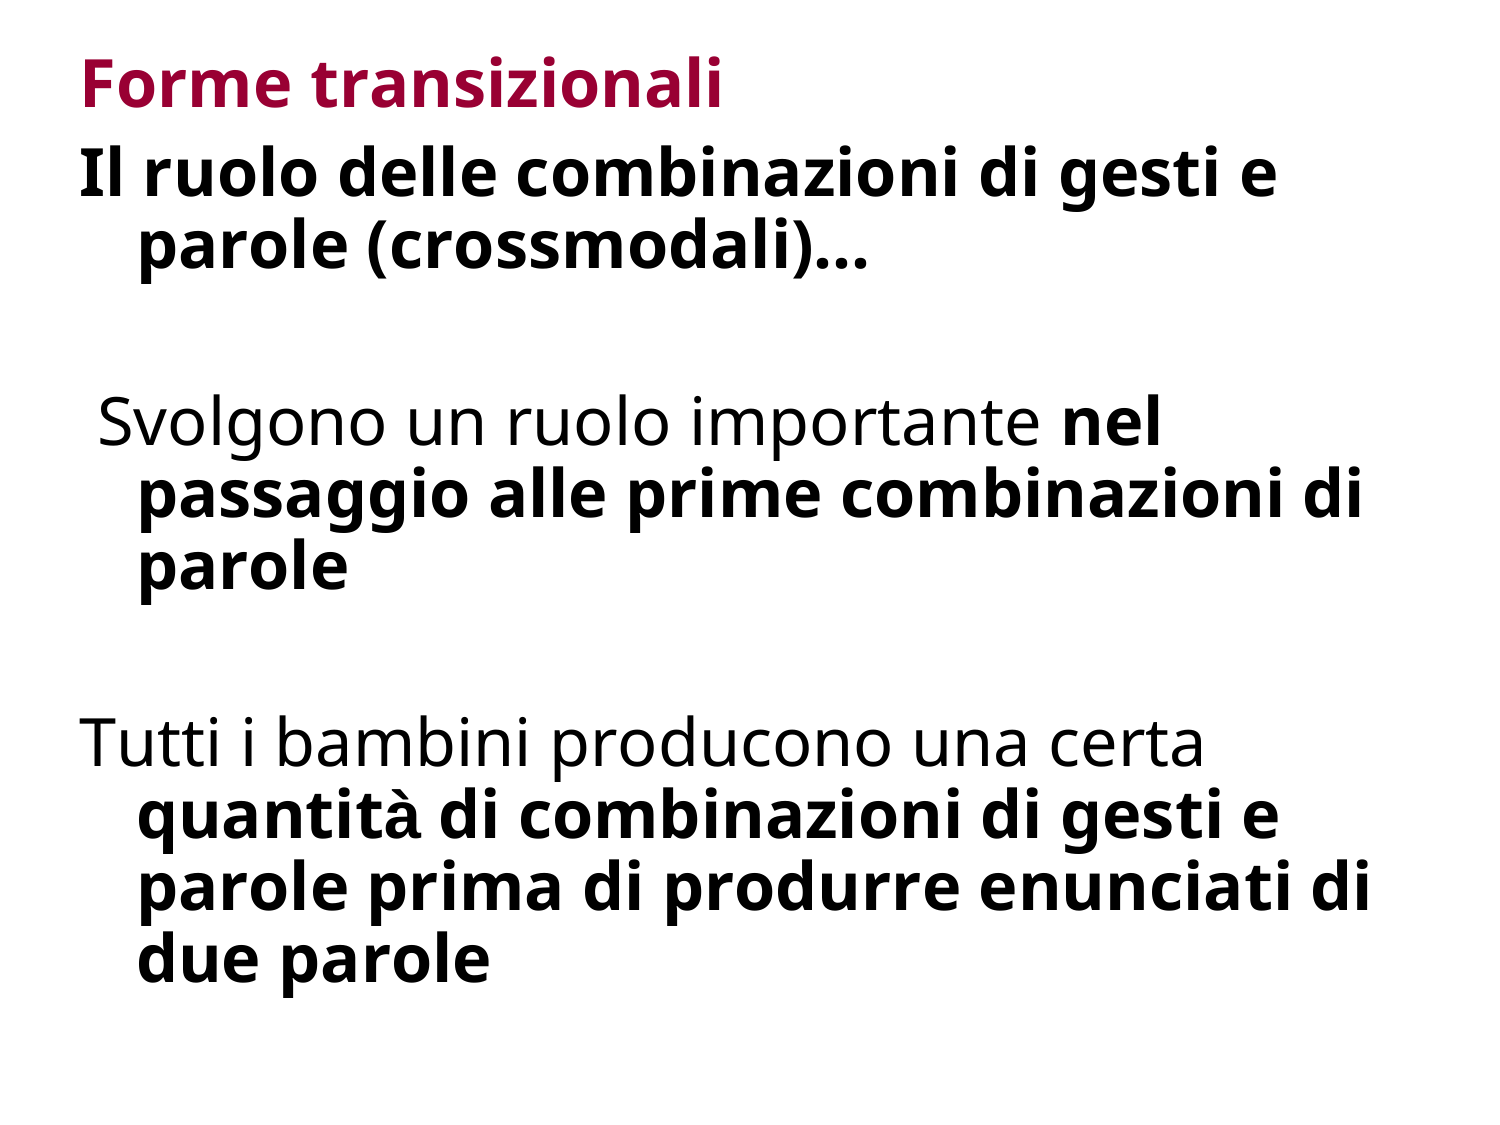

# Forme transizionali
Il ruolo delle combinazioni di gesti e parole (crossmodali)…
 Svolgono un ruolo importante nel passaggio alle prime combinazioni di parole
Tutti i bambini producono una certa quantità di combinazioni di gesti e parole prima di produrre enunciati di due parole